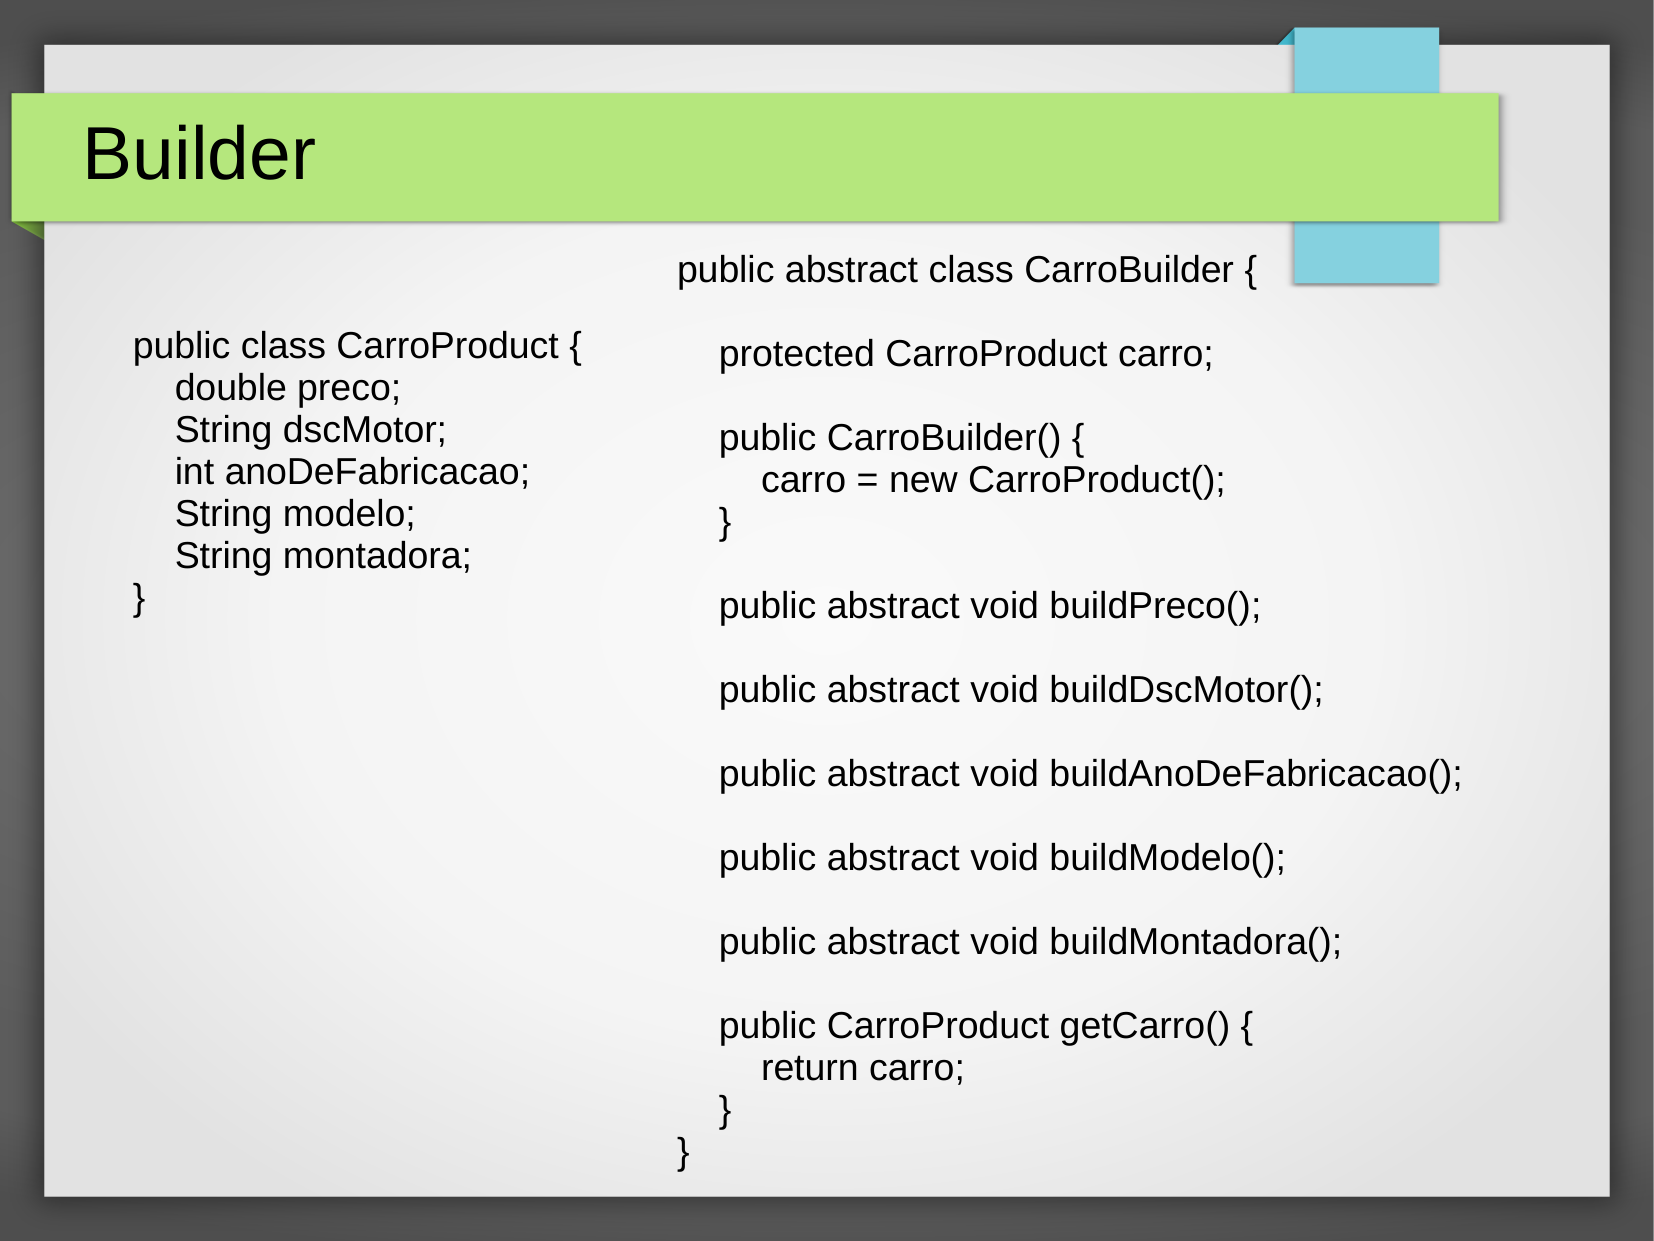

# Builder
public abstract class CarroBuilder {
 protected CarroProduct carro;
 public CarroBuilder() {
 carro = new CarroProduct();
 }
 public abstract void buildPreco();
 public abstract void buildDscMotor();
 public abstract void buildAnoDeFabricacao();
 public abstract void buildModelo();
 public abstract void buildMontadora();
 public CarroProduct getCarro() {
 return carro;
 }
}
public class CarroProduct {
 double preco;
 String dscMotor;
 int anoDeFabricacao;
 String modelo;
 String montadora;
}